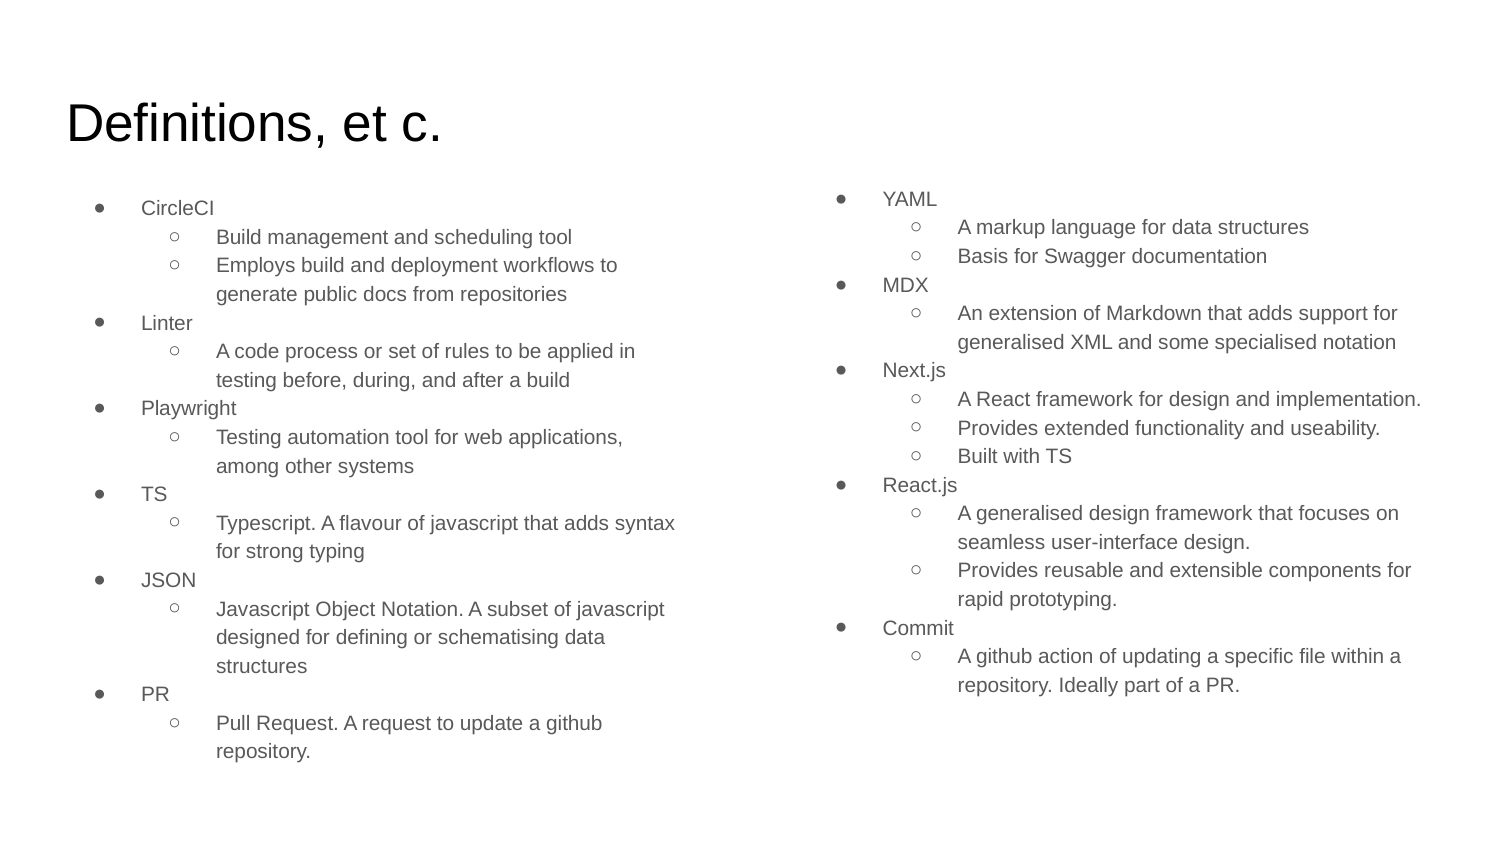

# Definitions, et c.
CircleCI
Build management and scheduling tool
Employs build and deployment workflows to generate public docs from repositories
Linter
A code process or set of rules to be applied in testing before, during, and after a build
Playwright
Testing automation tool for web applications, among other systems
TS
Typescript. A flavour of javascript that adds syntax for strong typing
JSON
Javascript Object Notation. A subset of javascript designed for defining or schematising data structures
PR
Pull Request. A request to update a github repository.
YAML
A markup language for data structures
Basis for Swagger documentation
MDX
An extension of Markdown that adds support for generalised XML and some specialised notation
Next.js
A React framework for design and implementation.
Provides extended functionality and useability.
Built with TS
React.js
A generalised design framework that focuses on seamless user-interface design.
Provides reusable and extensible components for rapid prototyping.
Commit
A github action of updating a specific file within a repository. Ideally part of a PR.